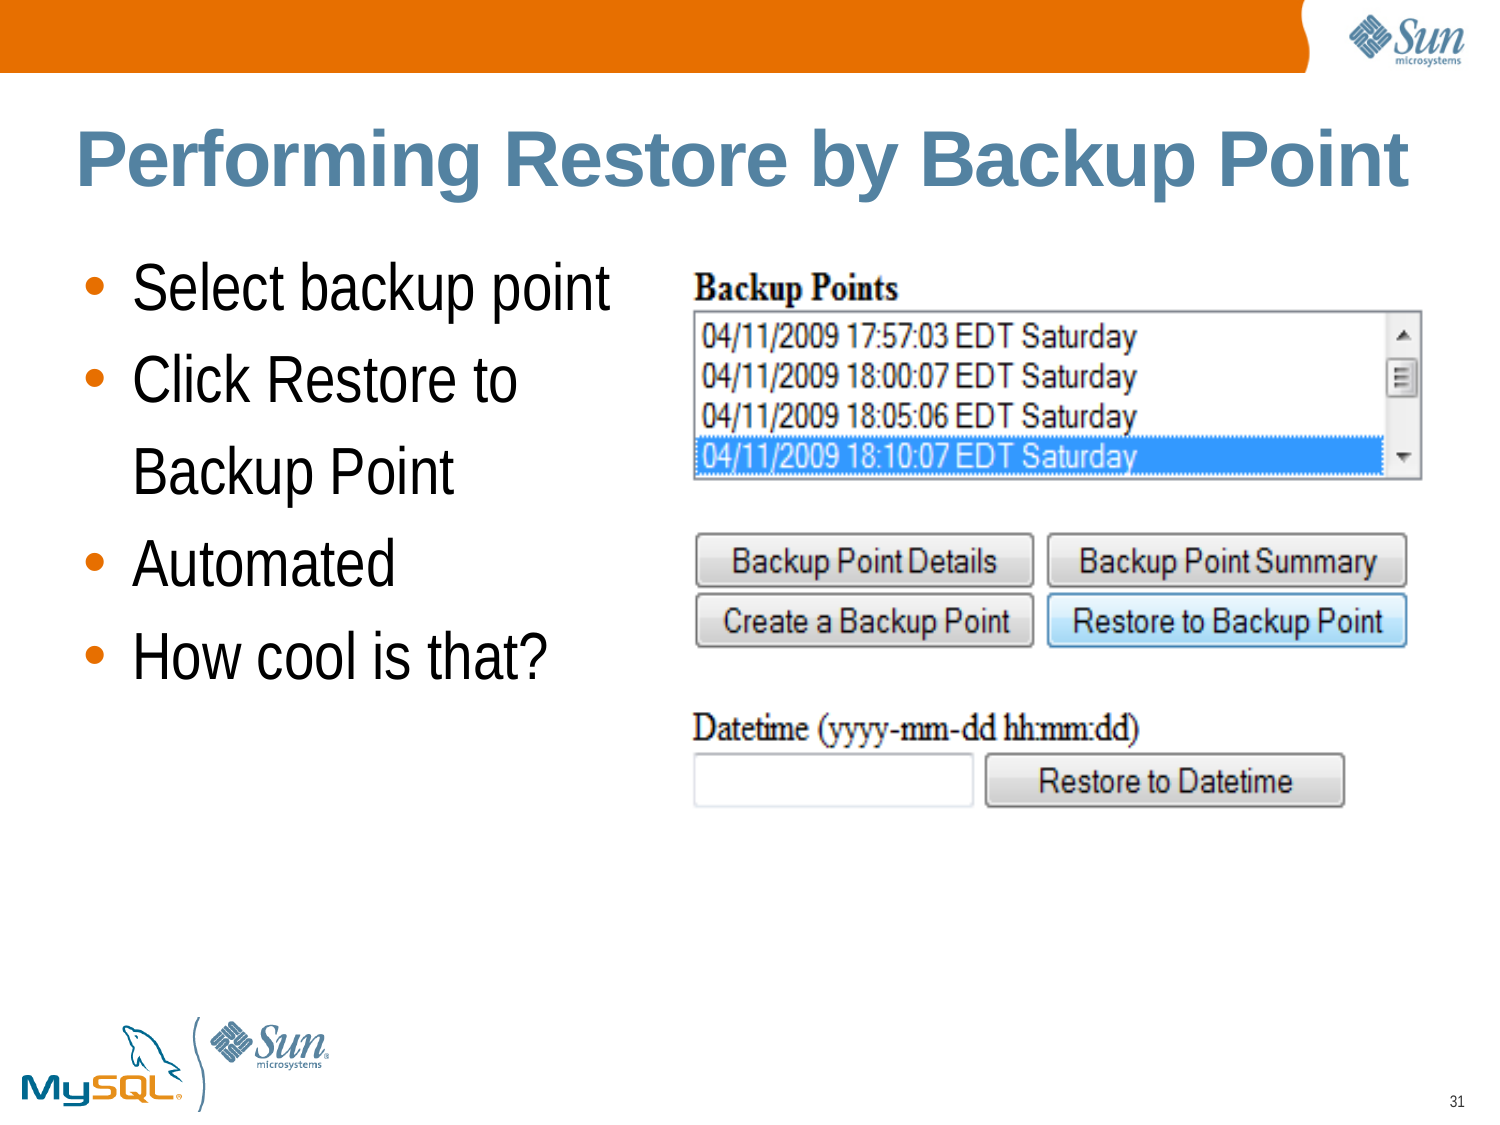

# Performing Restore by Backup Point
Select backup point
Click Restore to
Backup Point
Automated
How cool is that?